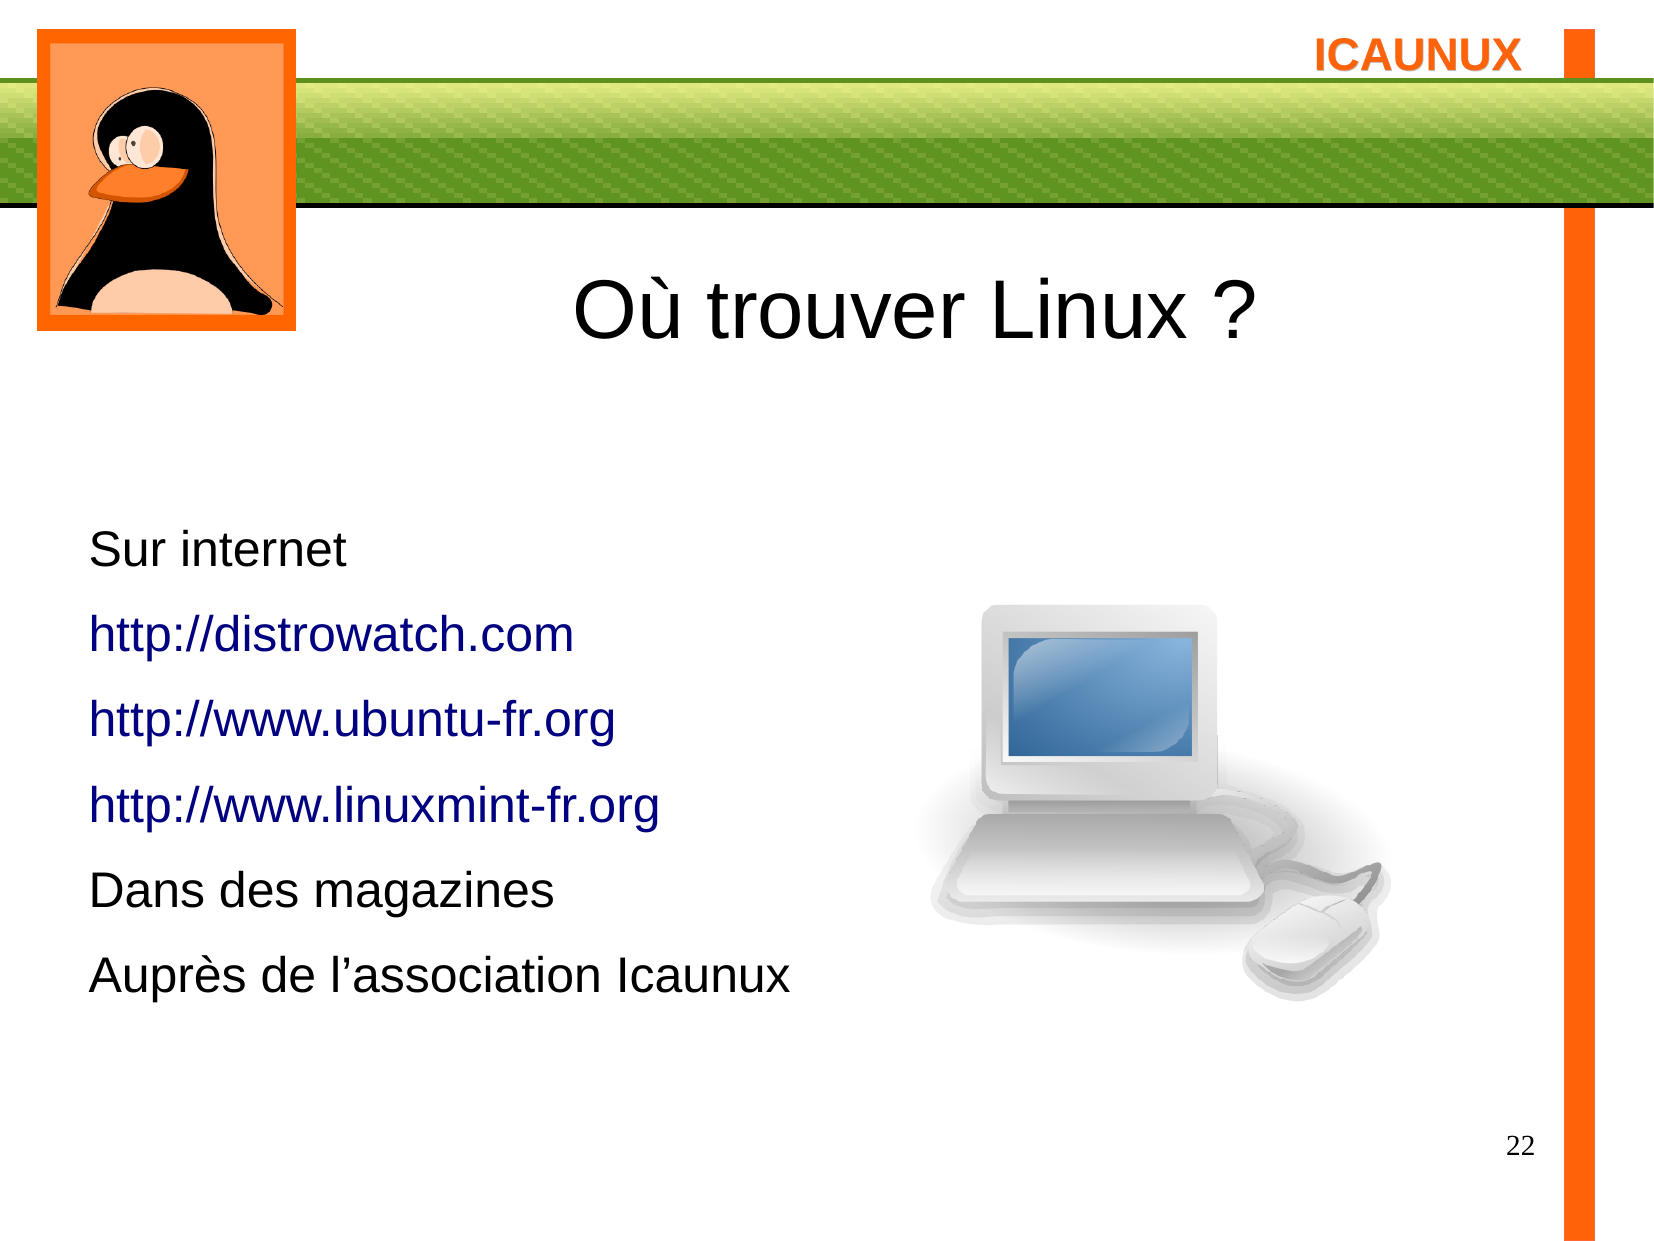

# Où trouver Linux ?
Sur internet
http://distrowatch.com
http://www.ubuntu-fr.org
http://www.linuxmint-fr.org
Dans des magazines
Auprès de l’association Icaunux
22